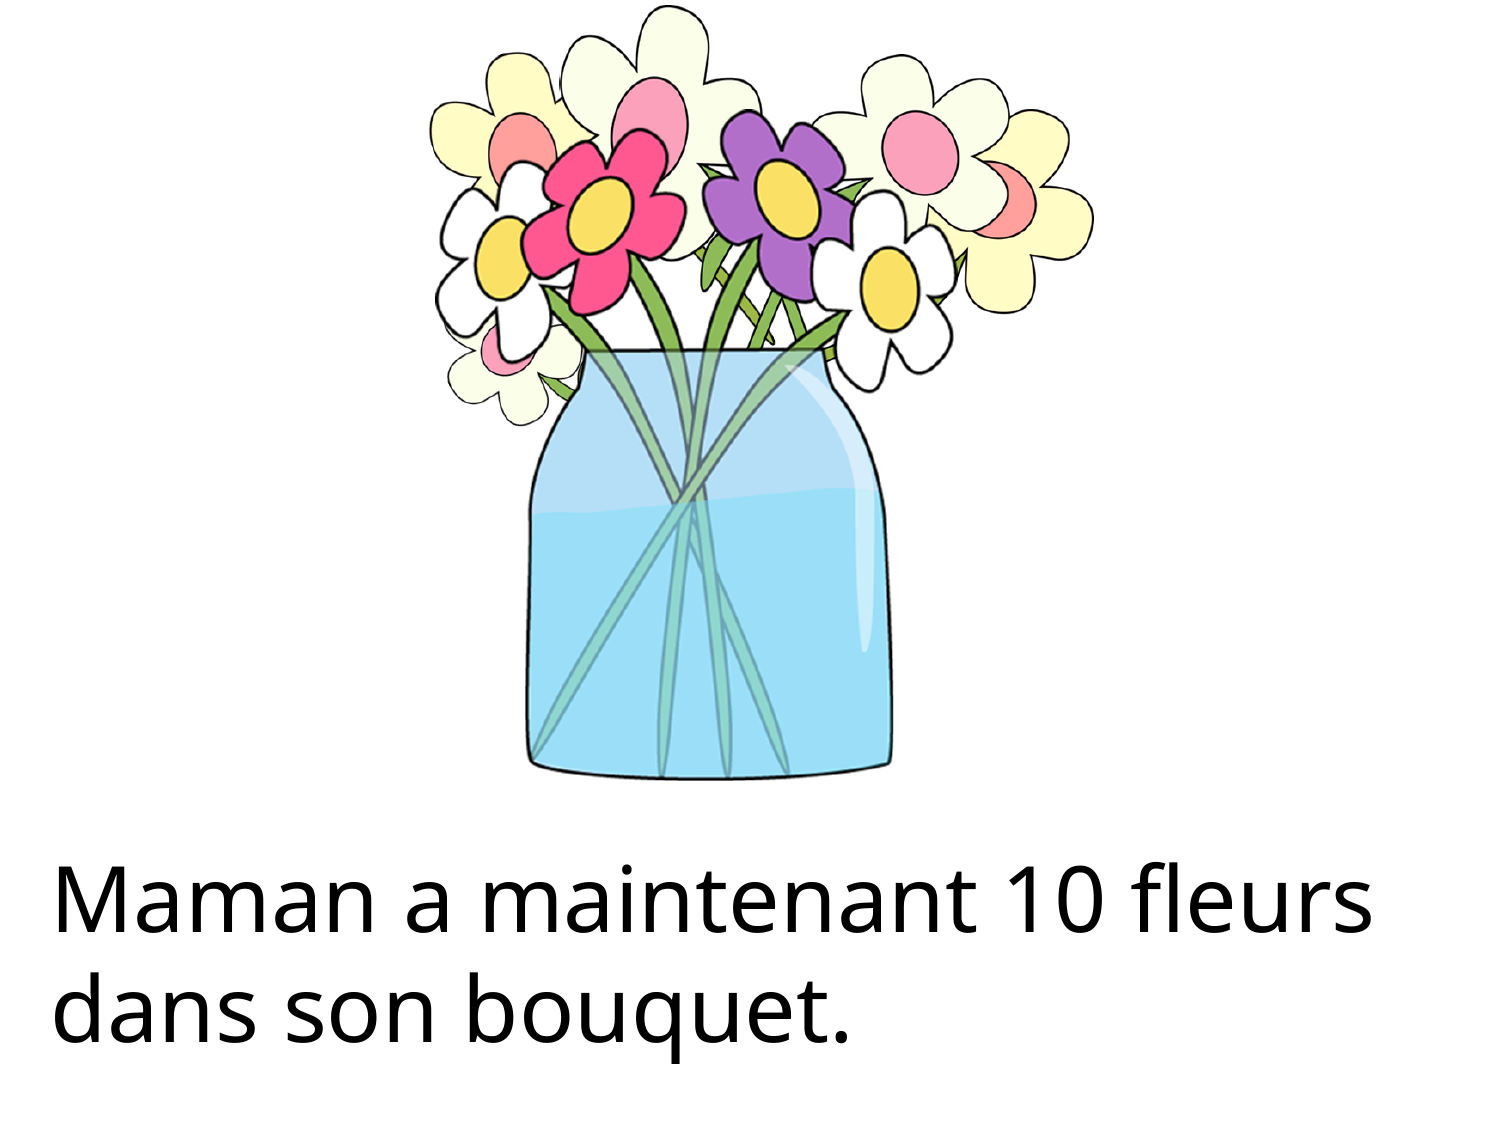

Maman a maintenant 10 fleurs
dans son bouquet.